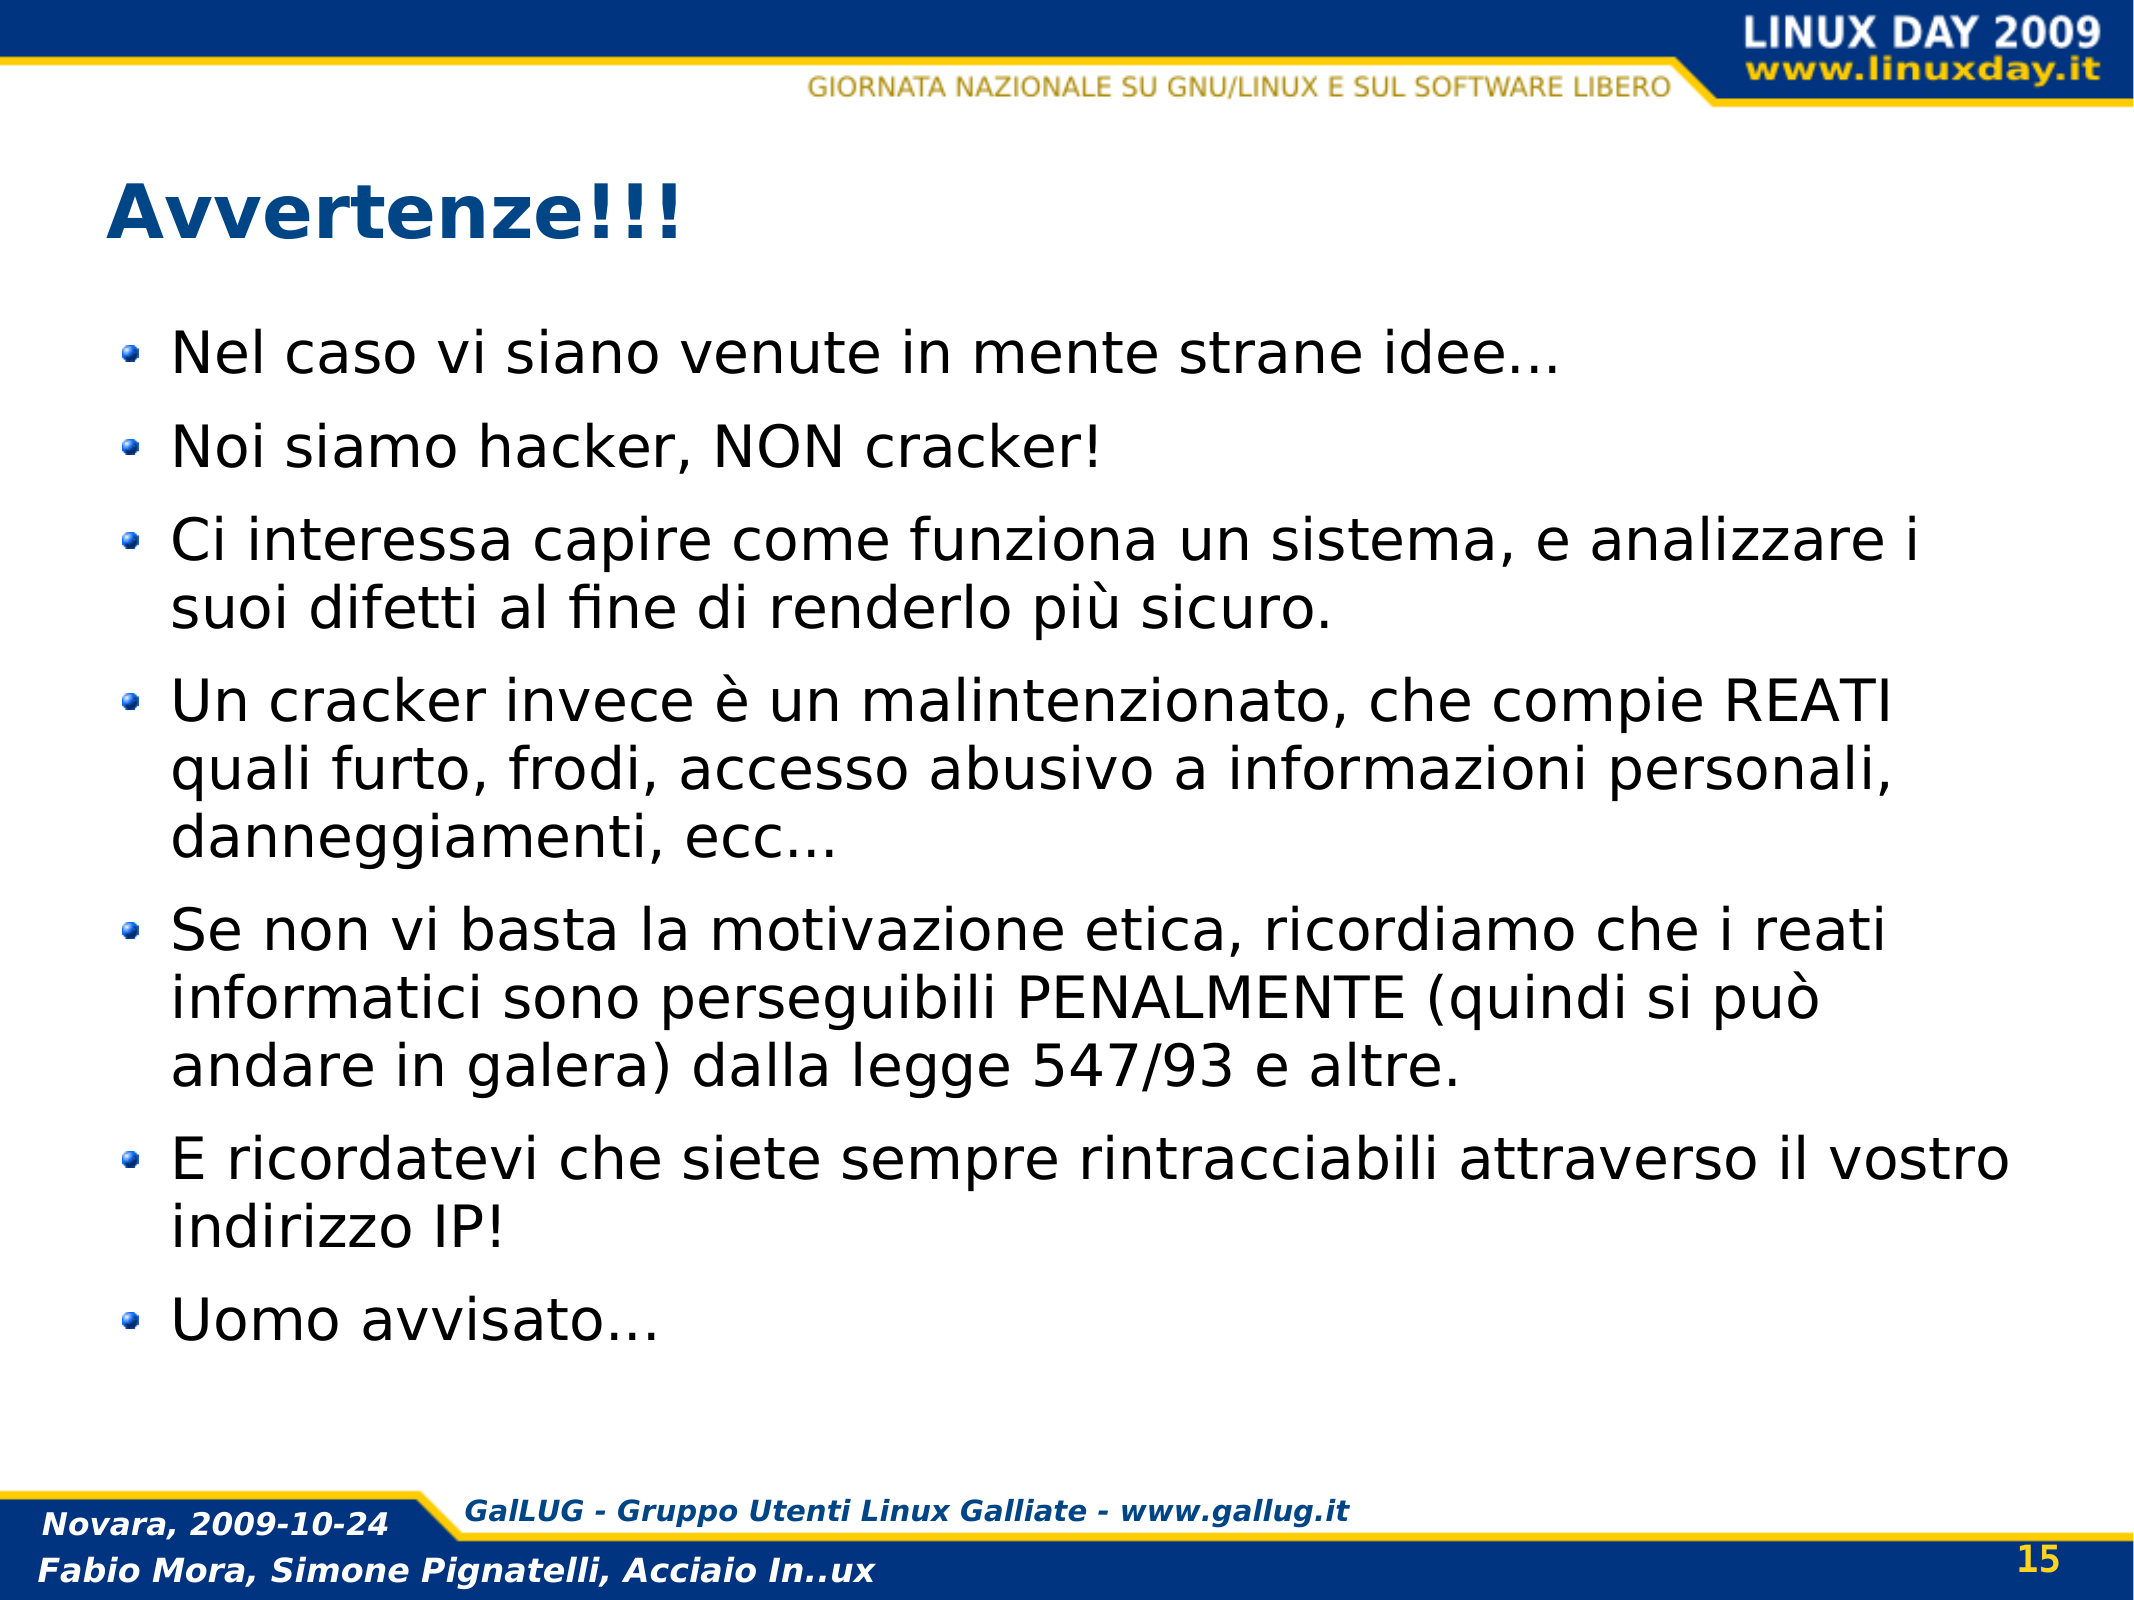

# Avvertenze!!!
Nel caso vi siano venute in mente strane idee...
Noi siamo hacker, NON cracker!
Ci interessa capire come funziona un sistema, e analizzare i suoi difetti al fine di renderlo più sicuro.
Un cracker invece è un malintenzionato, che compie REATI quali furto, frodi, accesso abusivo a informazioni personali, danneggiamenti, ecc...
Se non vi basta la motivazione etica, ricordiamo che i reati informatici sono perseguibili PENALMENTE (quindi si può andare in galera) dalla legge 547/93 e altre.
E ricordatevi che siete sempre rintracciabili attraverso il vostro indirizzo IP!
Uomo avvisato...